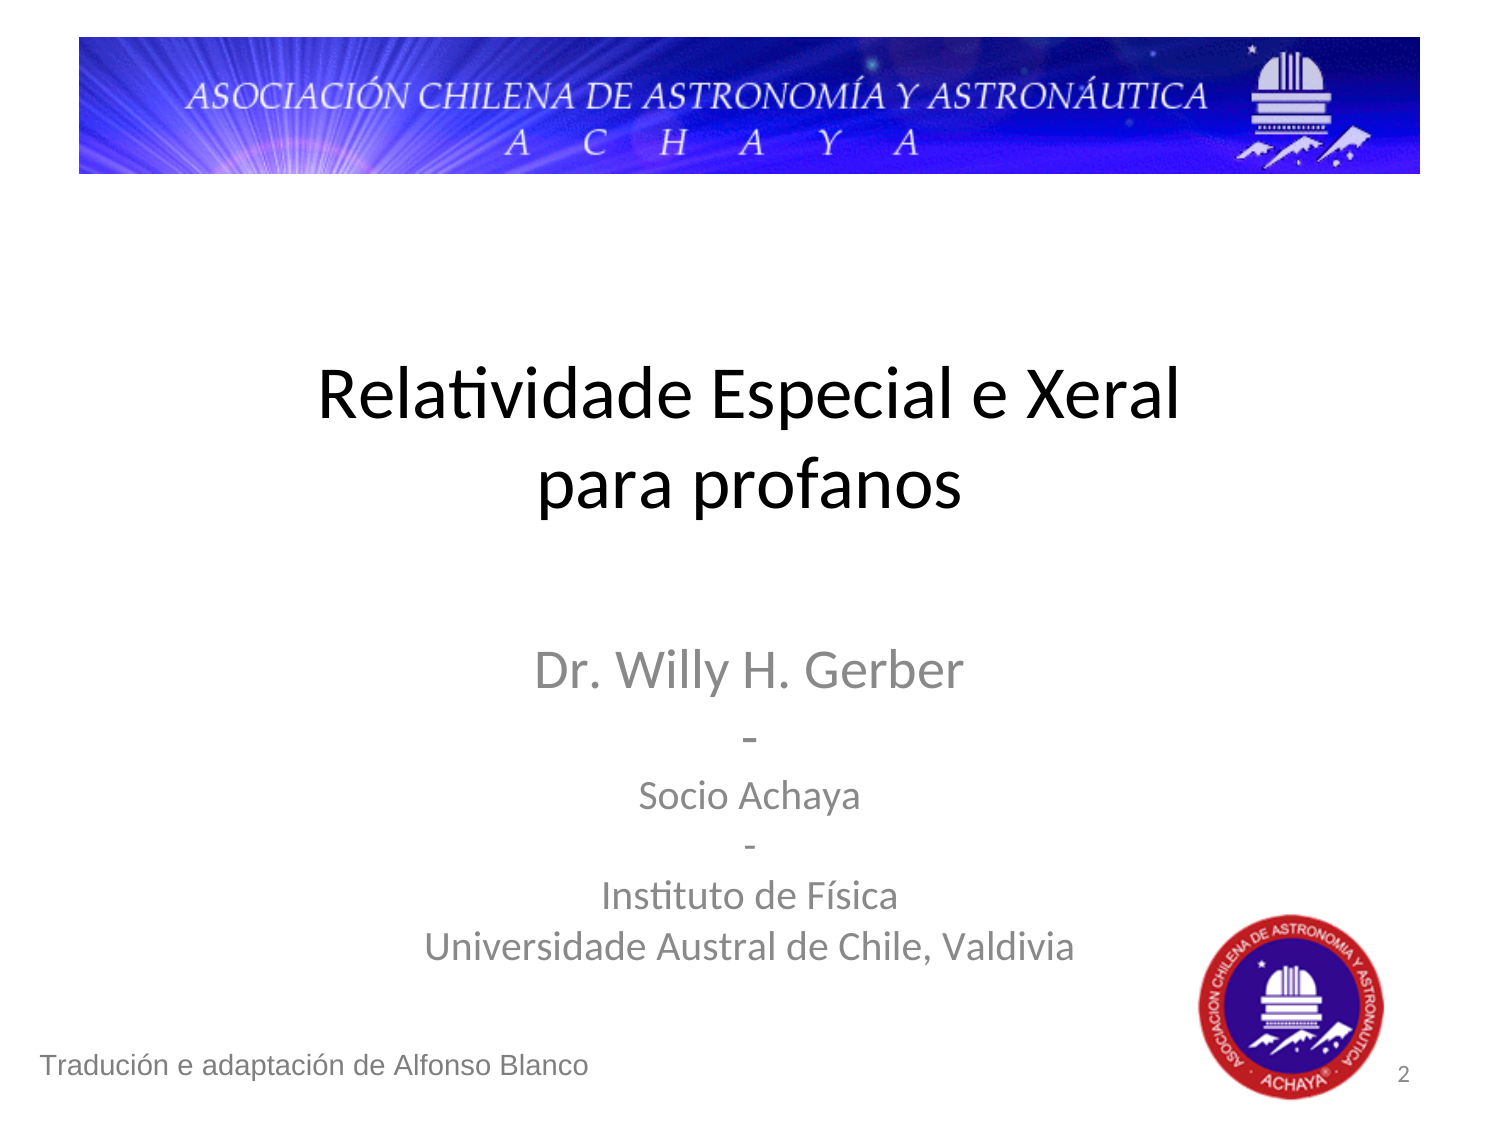

# Relatividade Especial e Xeral para profanos
Dr. Willy H. Gerber
-
Socio Achaya
-
Instituto de Física
Universidade Austral de Chile, Valdivia
Tradución e adaptación de Alfonso Blanco